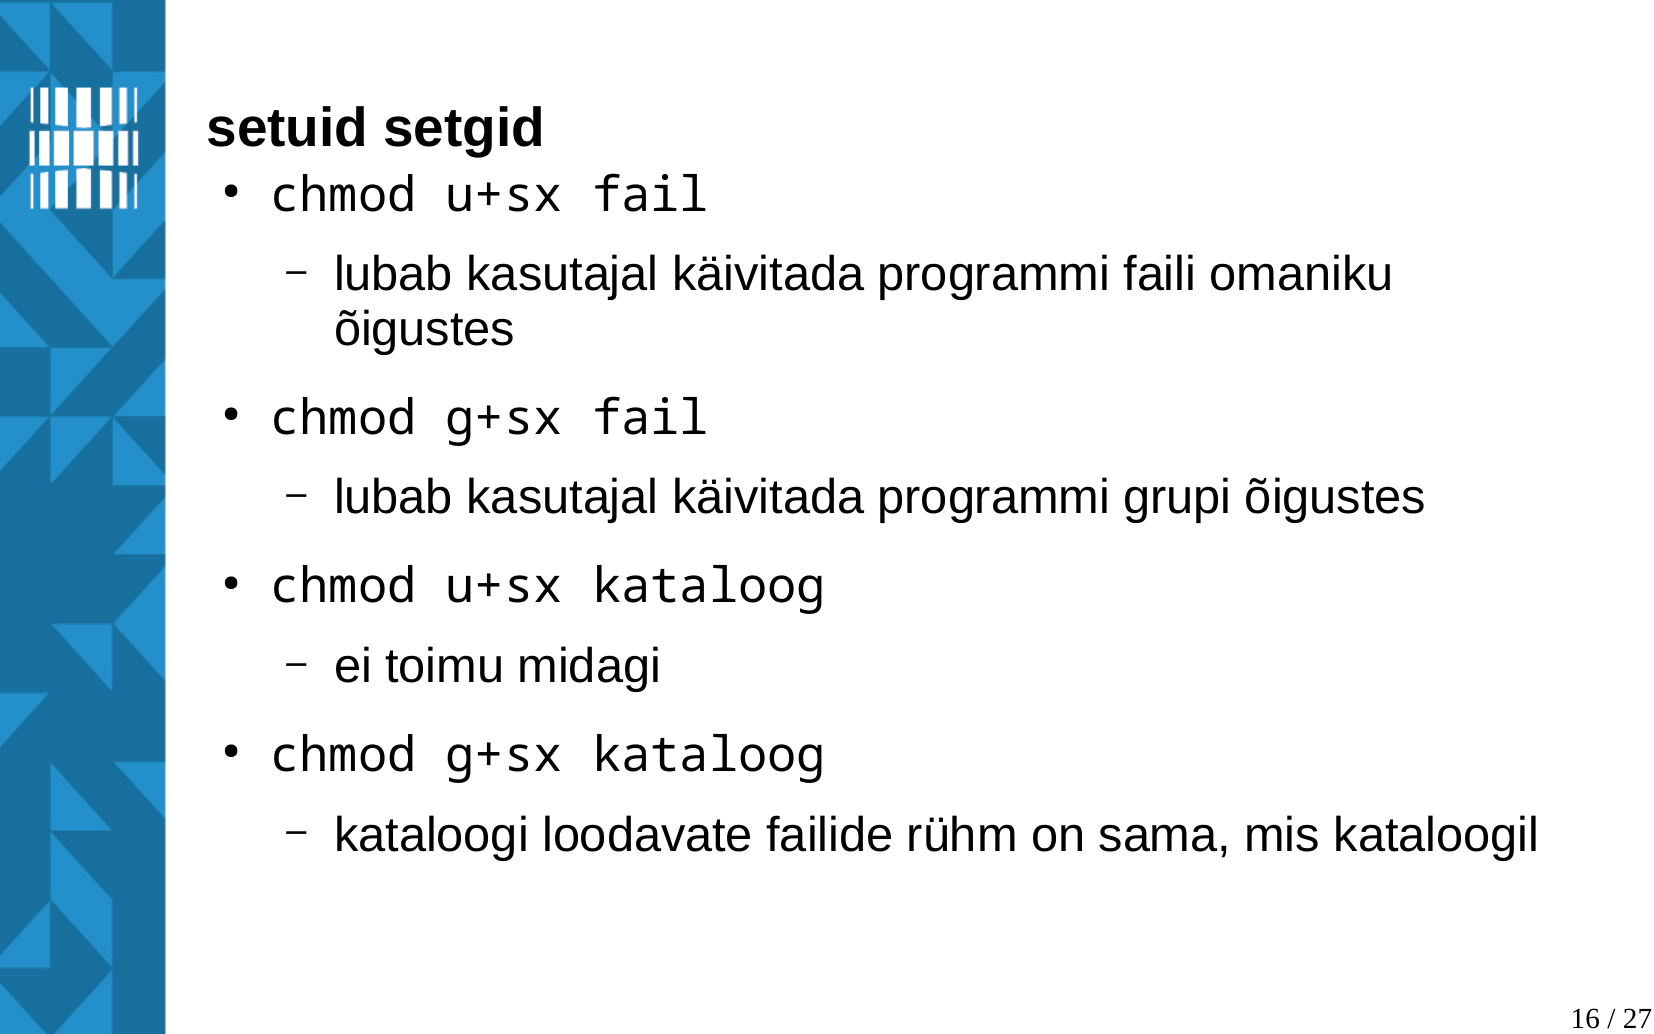

# setuid setgid
chmod u+sx fail
lubab kasutajal käivitada programmi faili omaniku õigustes
chmod g+sx fail
lubab kasutajal käivitada programmi grupi õigustes
chmod u+sx kataloog
ei toimu midagi
chmod g+sx kataloog
kataloogi loodavate failide rühm on sama, mis kataloogil
16